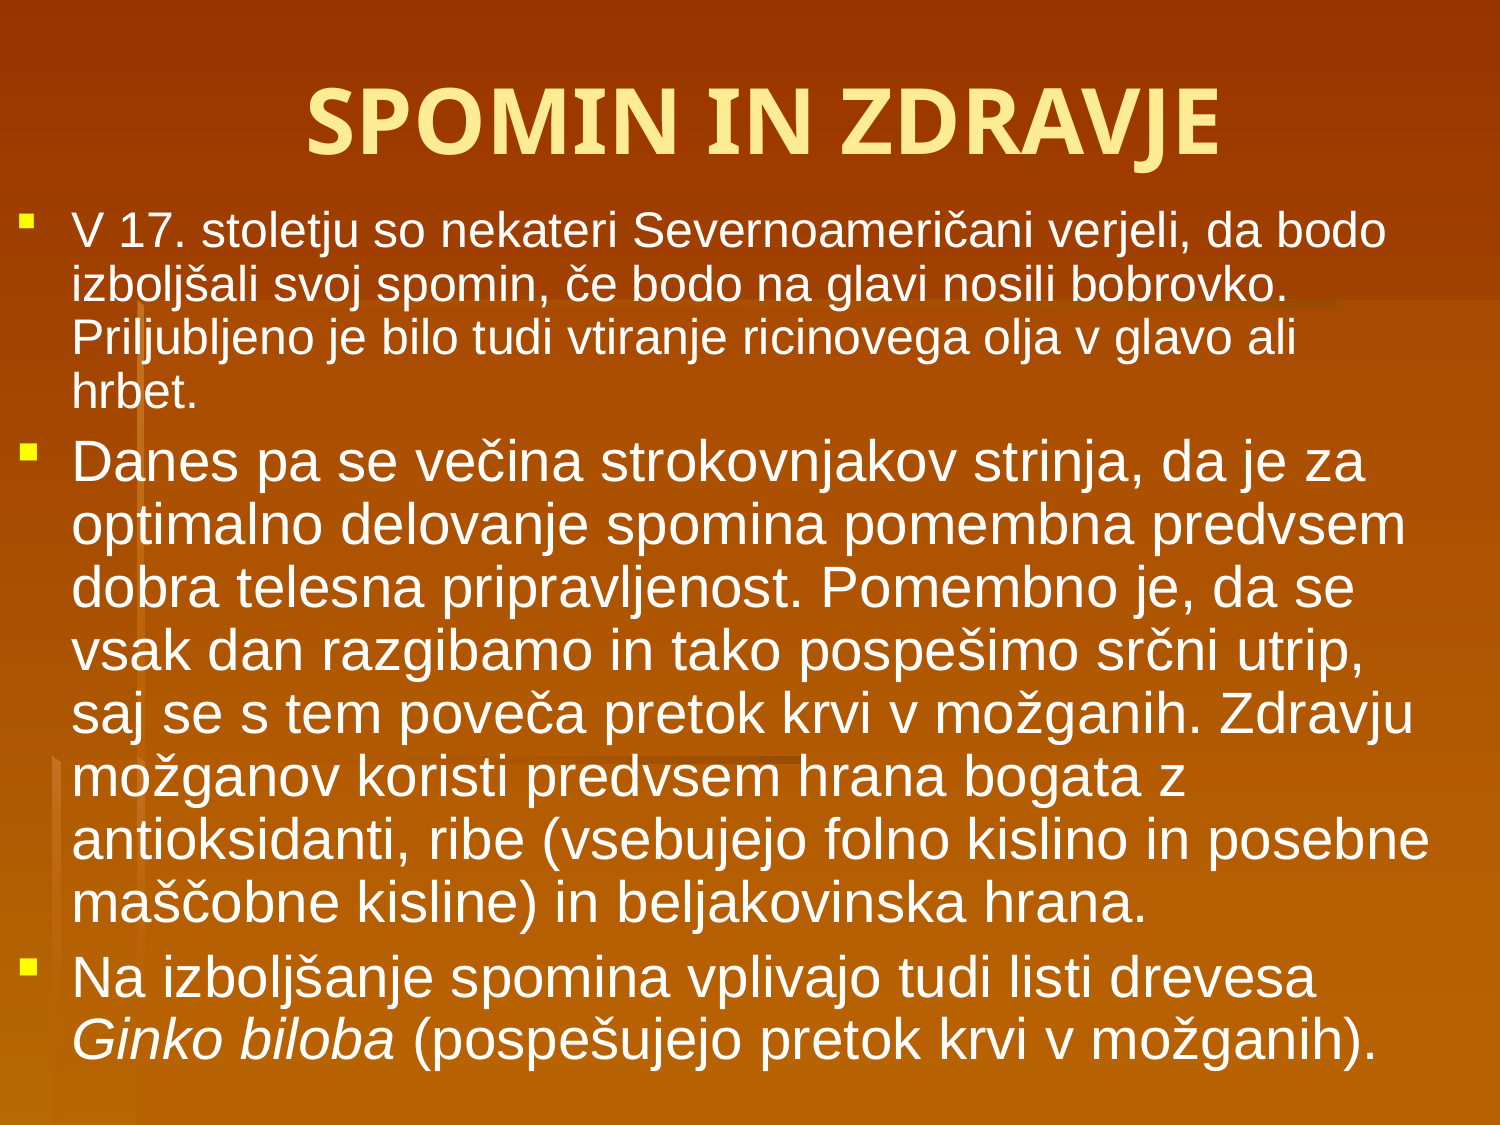

# SPOMIN IN ZDRAVJE
V 17. stoletju so nekateri Severnoameričani verjeli, da bodo izboljšali svoj spomin, če bodo na glavi nosili bobrovko. Priljubljeno je bilo tudi vtiranje ricinovega olja v glavo ali hrbet.
Danes pa se večina strokovnjakov strinja, da je za optimalno delovanje spomina pomembna predvsem dobra telesna pripravljenost. Pomembno je, da se vsak dan razgibamo in tako pospešimo srčni utrip, saj se s tem poveča pretok krvi v možganih. Zdravju možganov koristi predvsem hrana bogata z antioksidanti, ribe (vsebujejo folno kislino in posebne maščobne kisline) in beljakovinska hrana.
Na izboljšanje spomina vplivajo tudi listi drevesa Ginko biloba (pospešujejo pretok krvi v možganih).